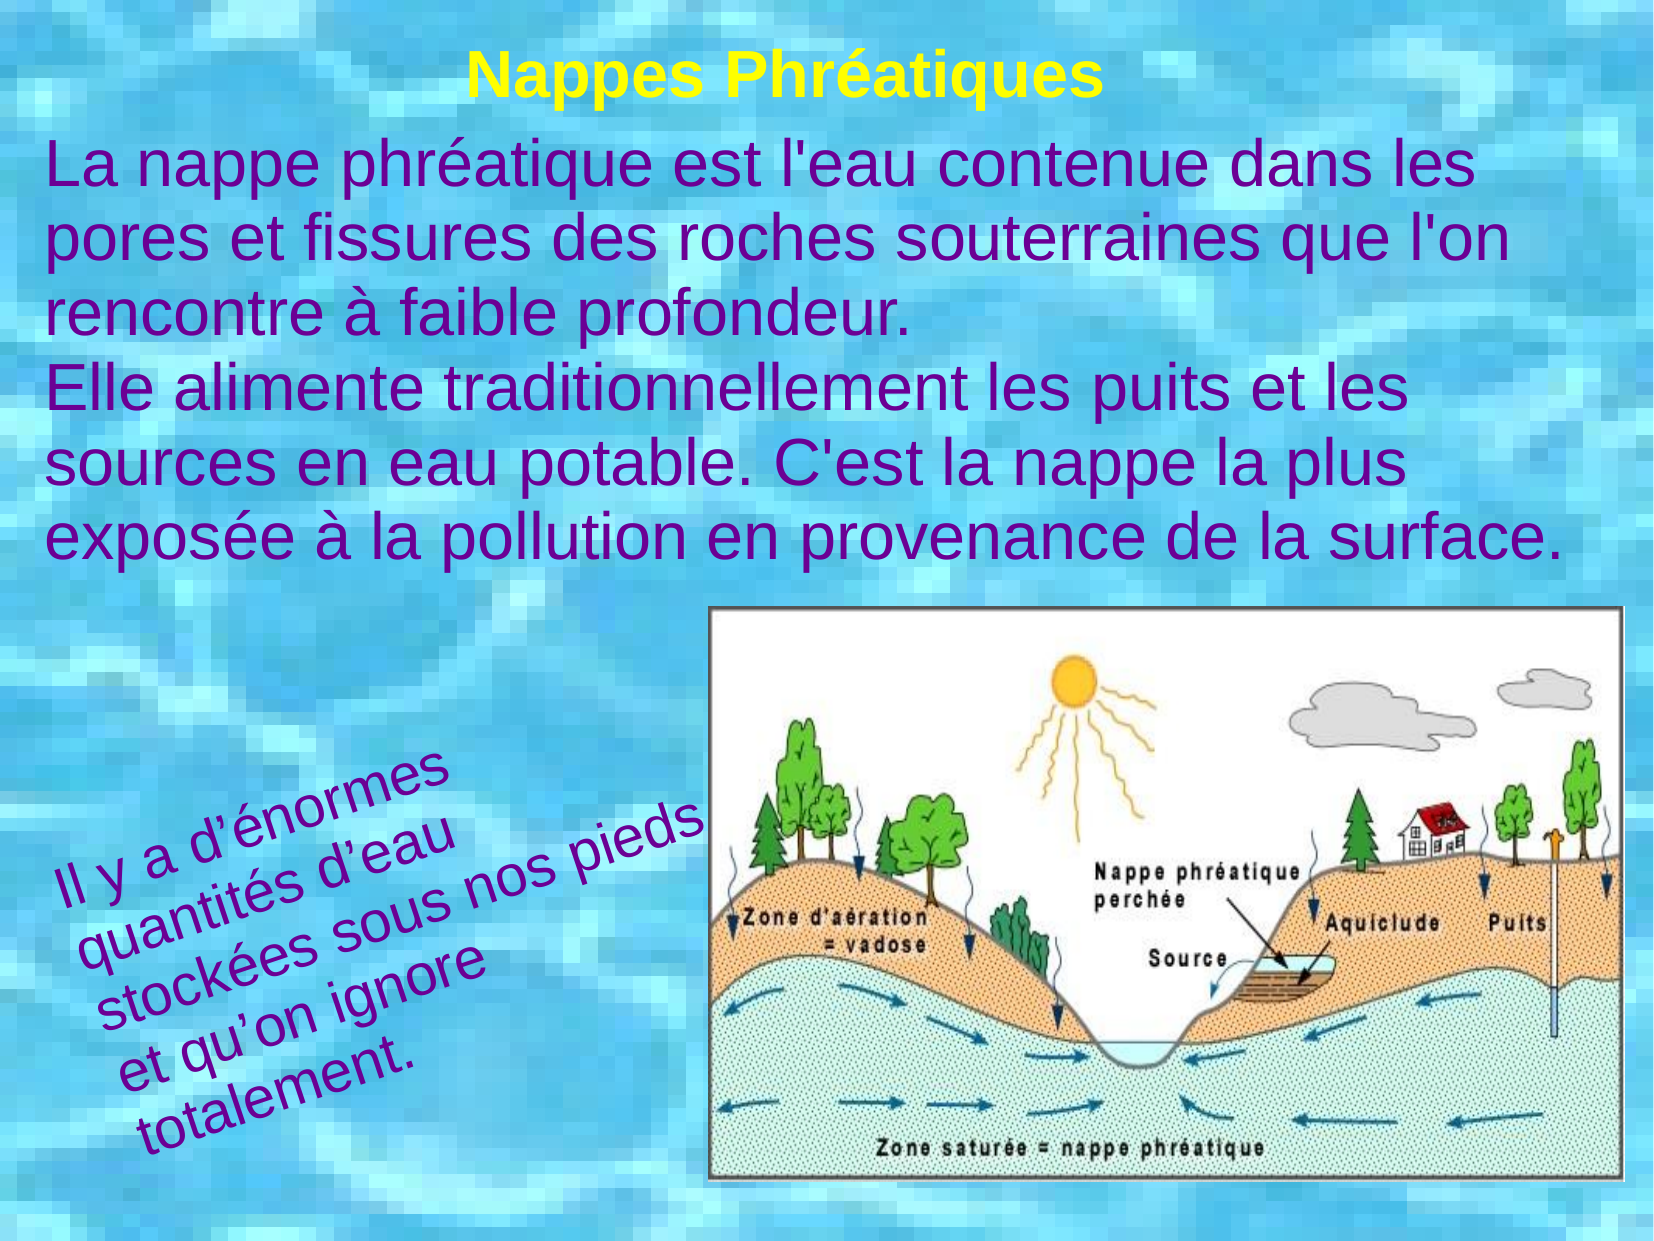

Nappes Phréatiques
La nappe phréatique est l'eau contenue dans les pores et fissures des roches souterraines que l'on rencontre à faible profondeur.
Elle alimente traditionnellement les puits et les sources en eau potable. C'est la nappe la plus exposée à la pollution en provenance de la surface.
Il y a d’énormes quantités d’eau stockées sous nos pieds et qu’on ignore totalement.